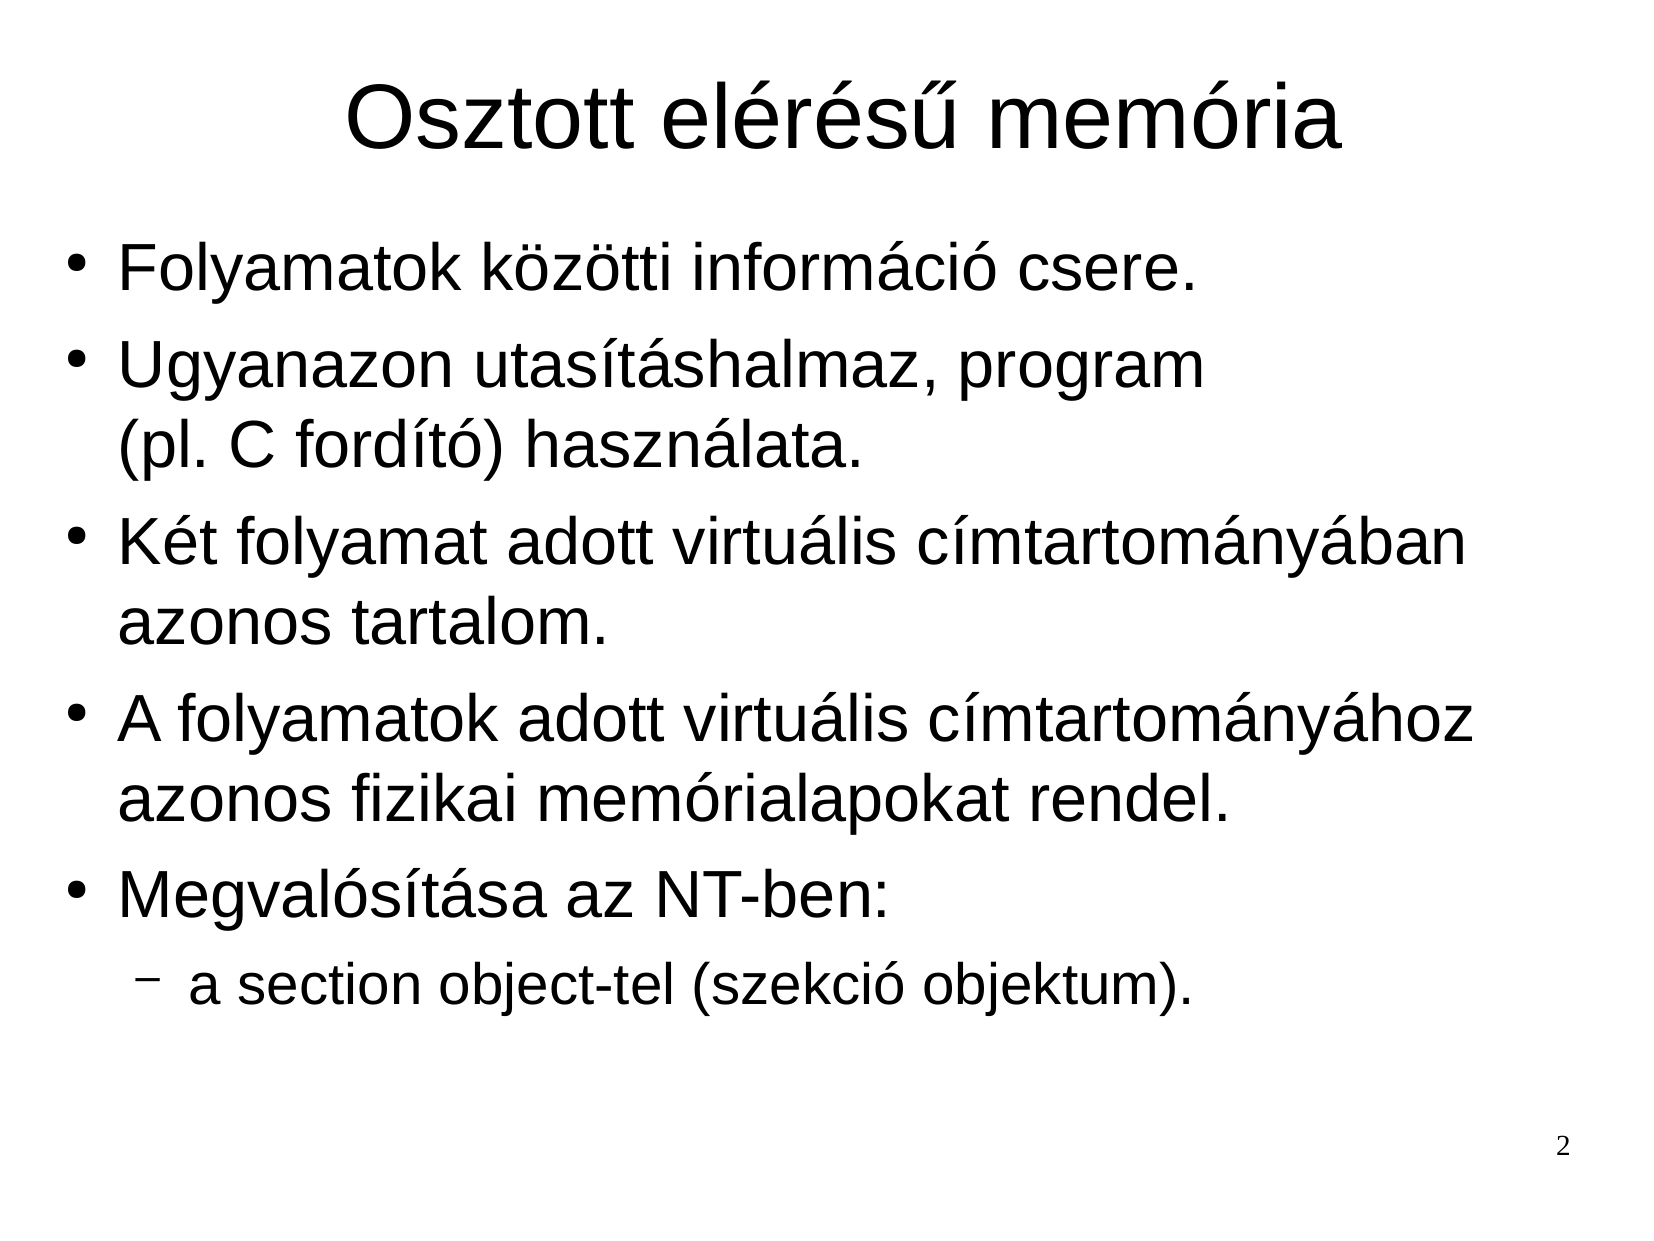

# Osztott elérésű memória
Folyamatok közötti információ csere.
Ugyanazon utasításhalmaz, program
(pl. C fordító) használata.
Két folyamat adott virtuális címtartományában azonos tartalom.
A folyamatok adott virtuális címtartományához azonos fizikai memórialapokat rendel.
Megvalósítása az NT-ben:
a section object-tel (szekció objektum).
2